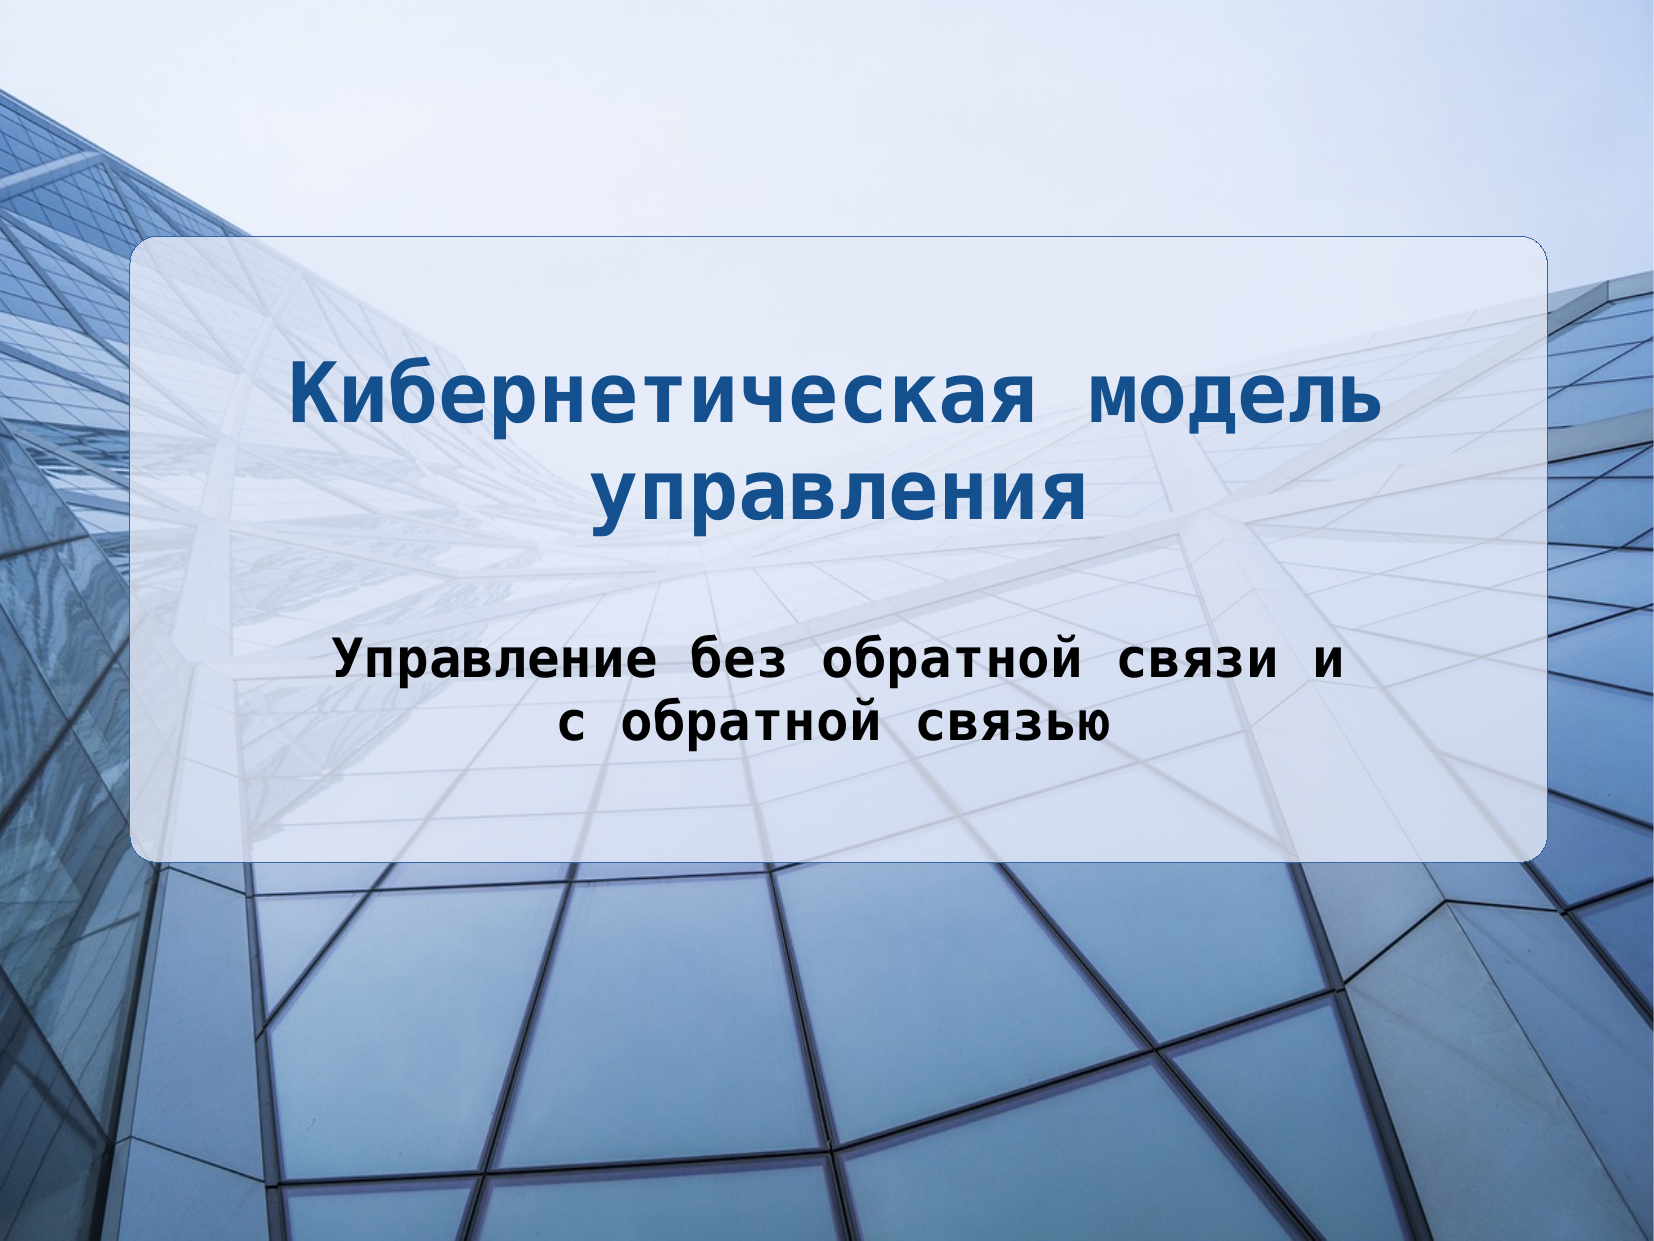

Кибернетическая модель управления
Управление без обратной связи и с обратной связью